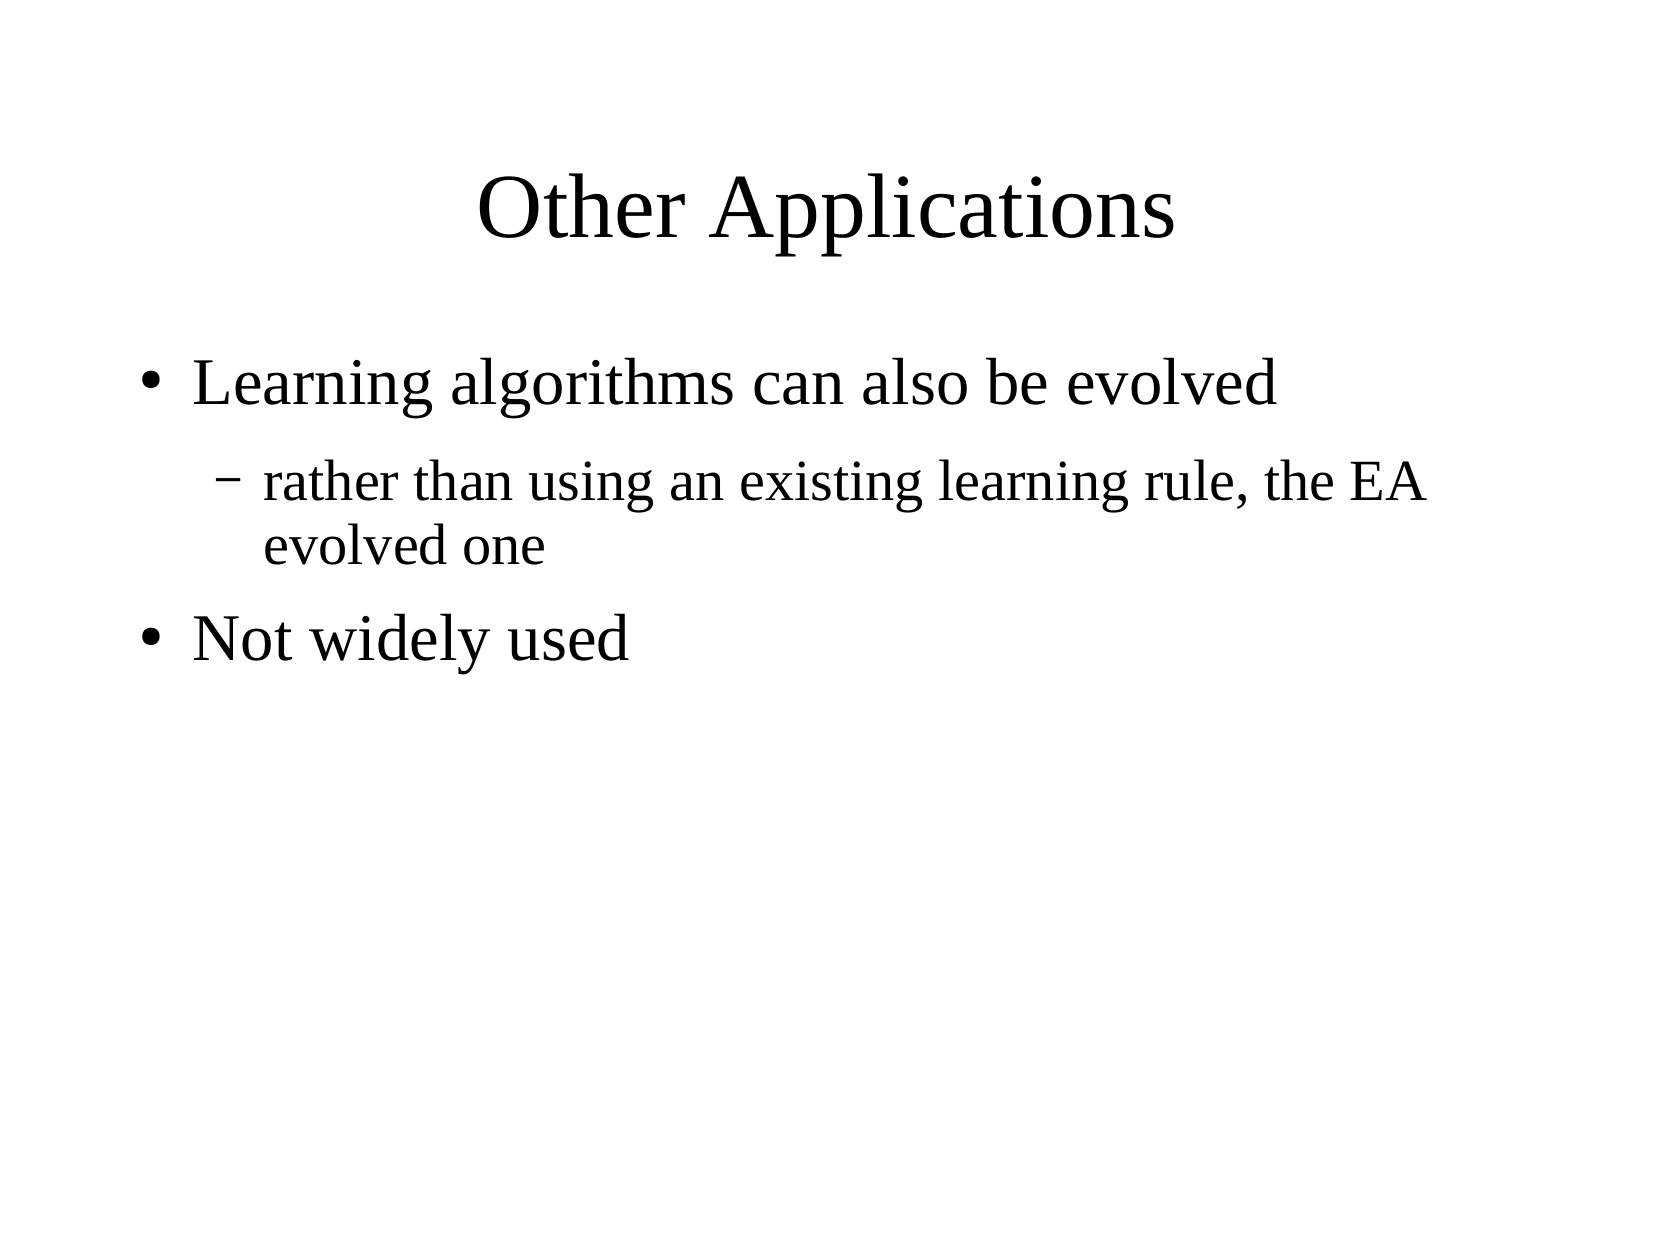

# Other Applications
Learning algorithms can also be evolved
rather than using an existing learning rule, the EA evolved one
Not widely used